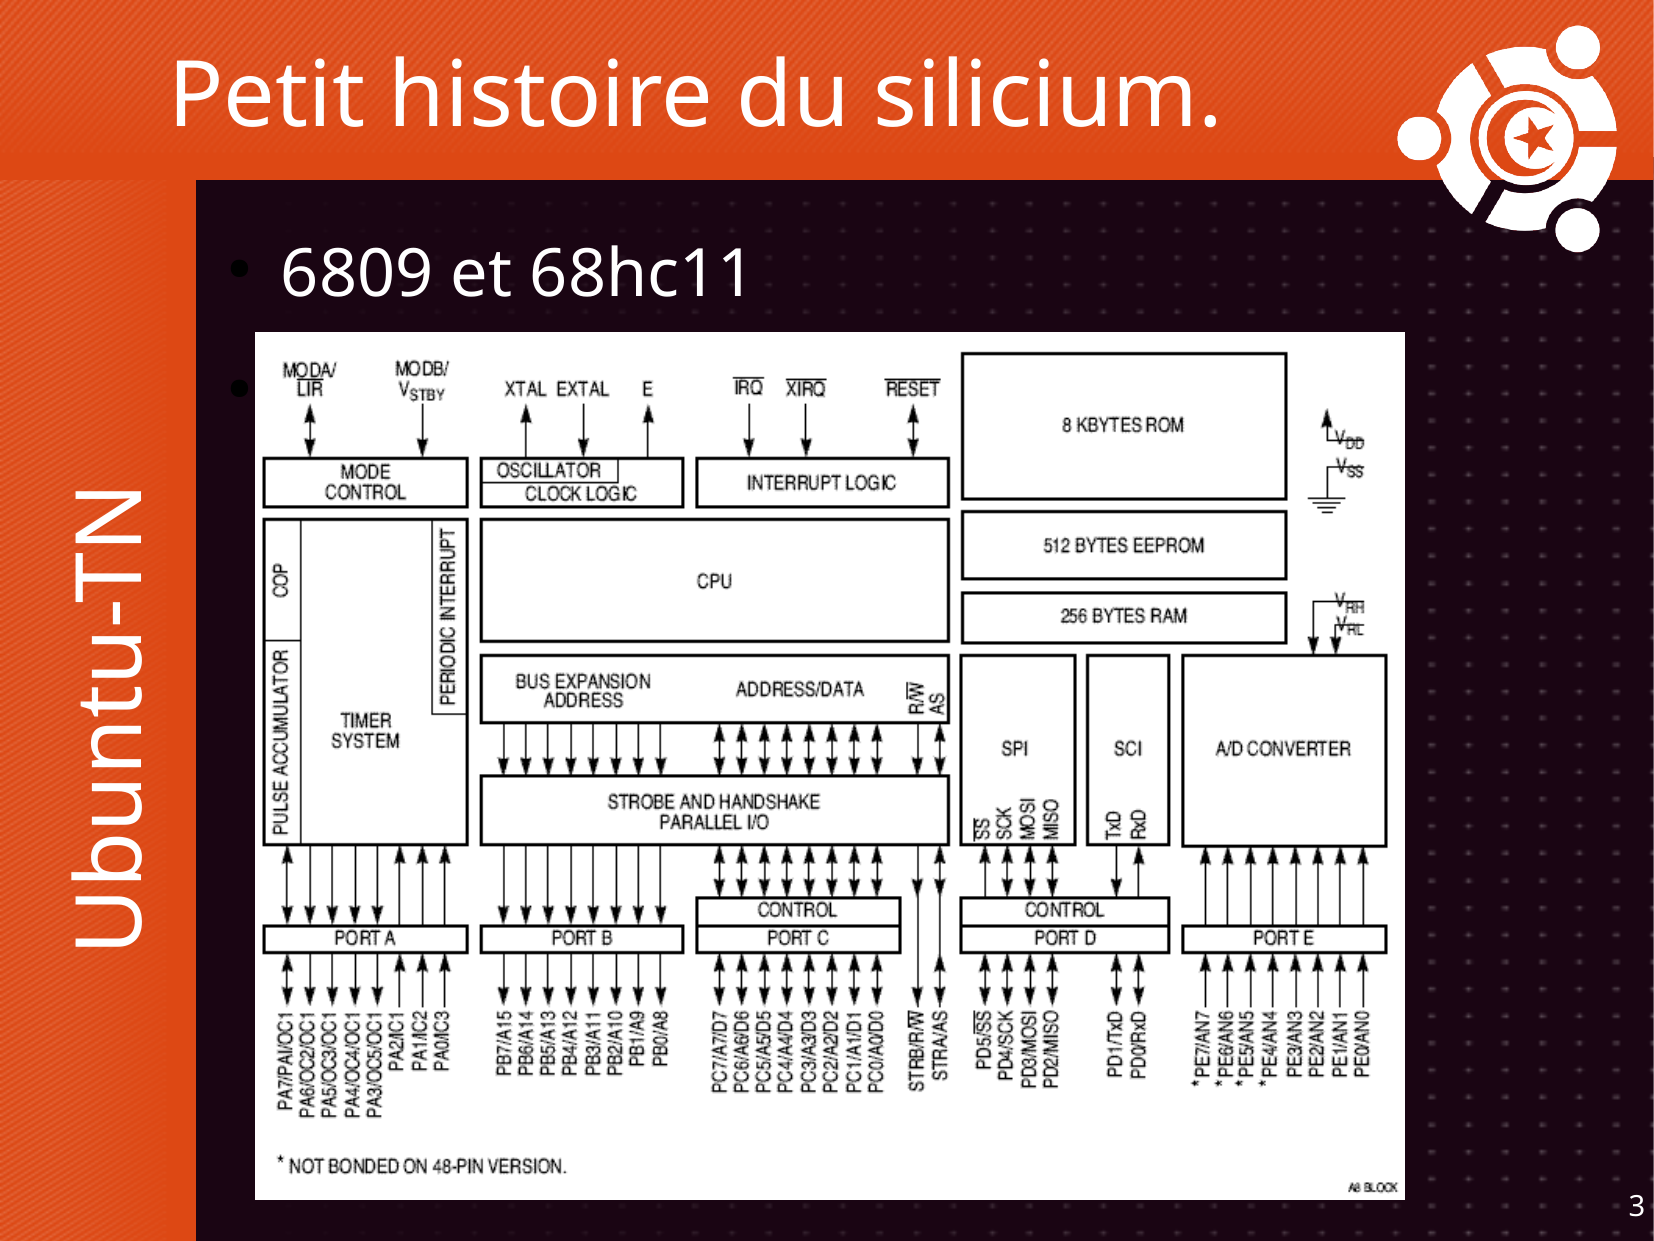

# Petit histoire du silicium.
6809 et 68hc11
Ubuntu-TN
3